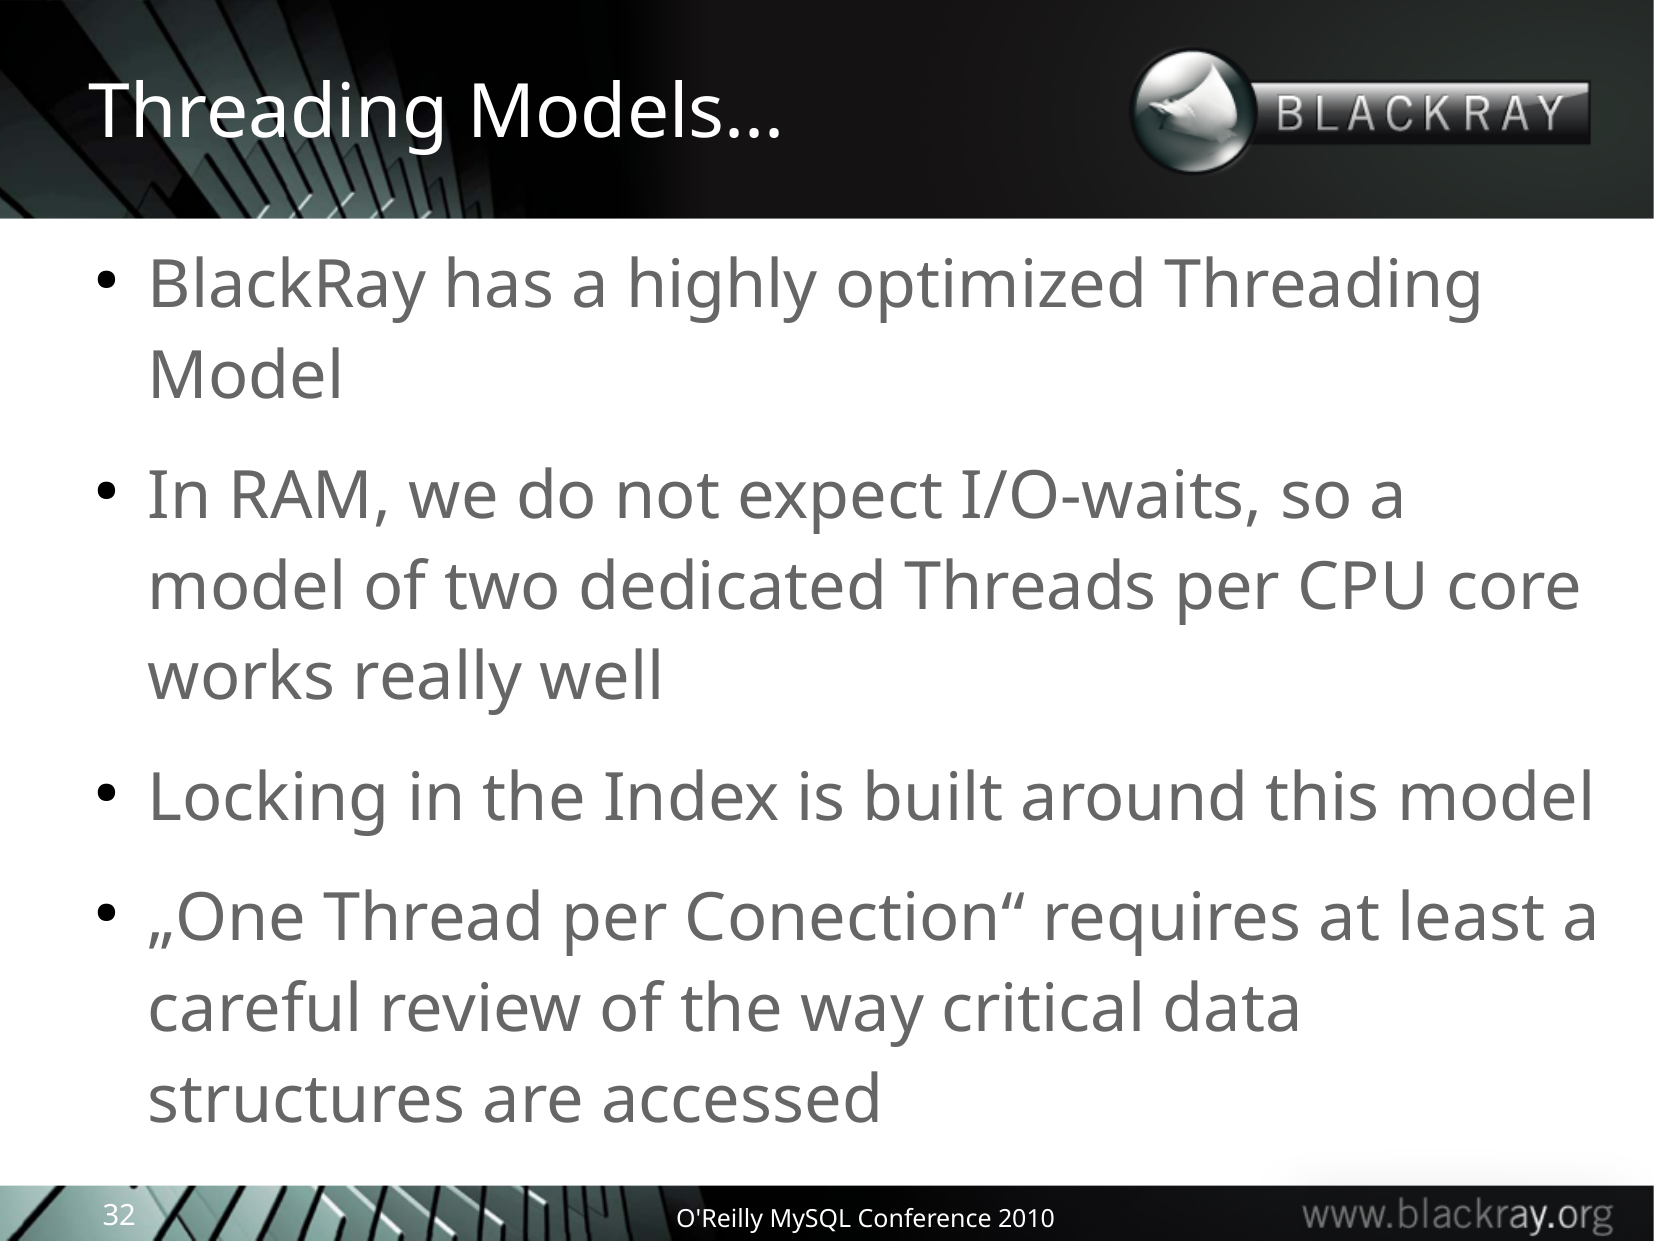

# Threading Models...
BlackRay has a highly optimized Threading Model
In RAM, we do not expect I/O-waits, so a model of two dedicated Threads per CPU core works really well
Locking in the Index is built around this model
„One Thread per Conection“ requires at least a careful review of the way critical data structures are accessed